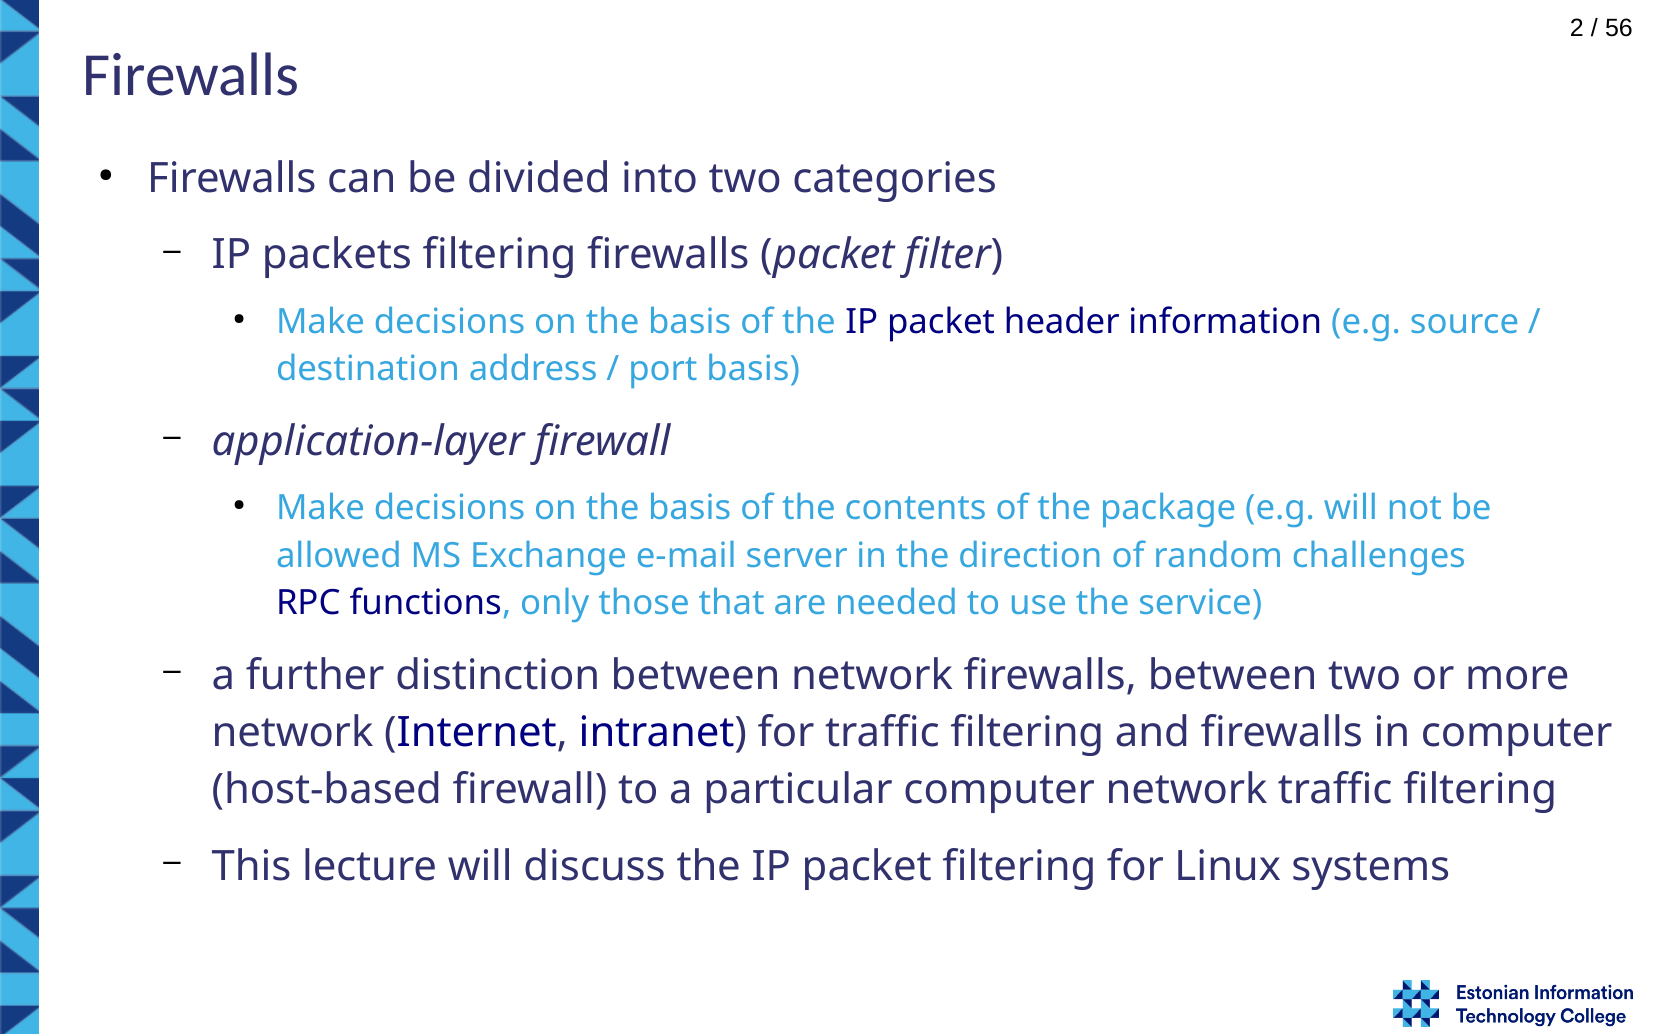

# Firewalls
Firewalls can be divided into two categories
IP packets filtering firewalls (packet filter)
Make decisions on the basis of the IP packet header information (e.g. source / destination address / port basis)
application-layer firewall
Make decisions on the basis of the contents of the package (e.g. will not be allowed MS Exchange e-mail server in the direction of random challenges RPC functions, only those that are needed to use the service)
a further distinction between network firewalls, between two or more network (Internet, intranet) for traffic filtering and firewalls in computer (host-based firewall) to a particular computer network traffic filtering
This lecture will discuss the IP packet filtering for Linux systems